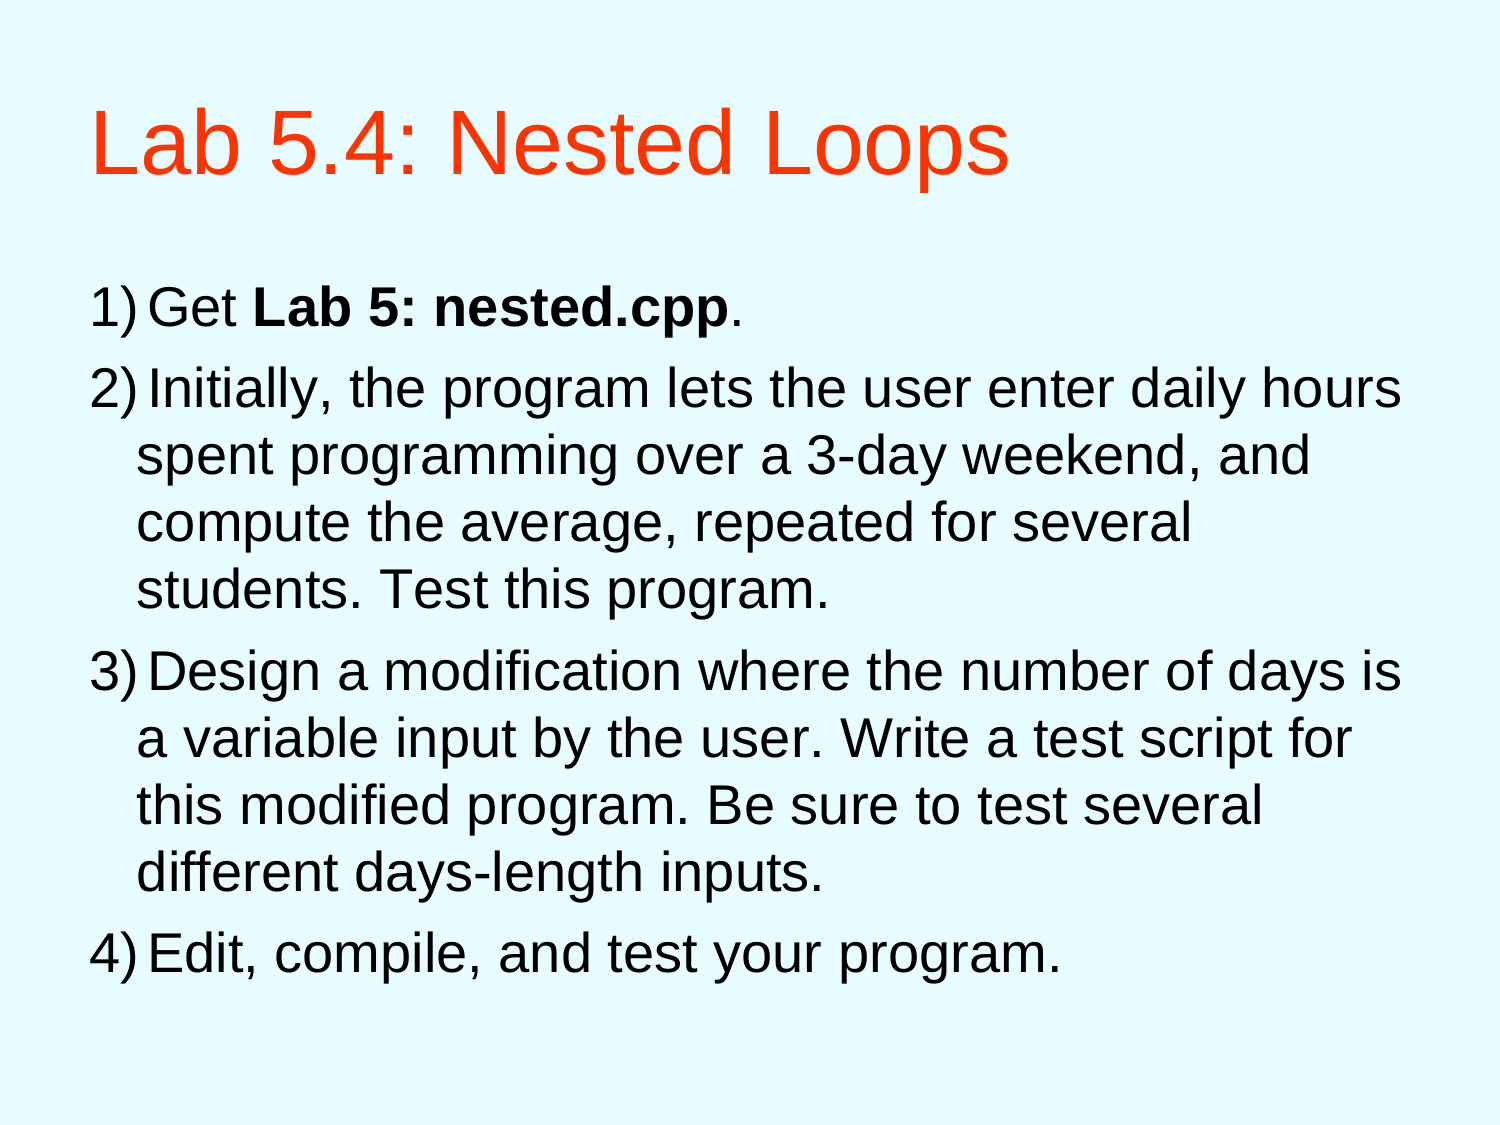

# Lab 5.4: Nested Loops
 Get Lab 5: nested.cpp.
 Initially, the program lets the user enter daily hours spent programming over a 3-day weekend, and compute the average, repeated for several students. Test this program.
 Design a modification where the number of days is a variable input by the user. Write a test script for this modified program. Be sure to test several different days-length inputs.
 Edit, compile, and test your program.